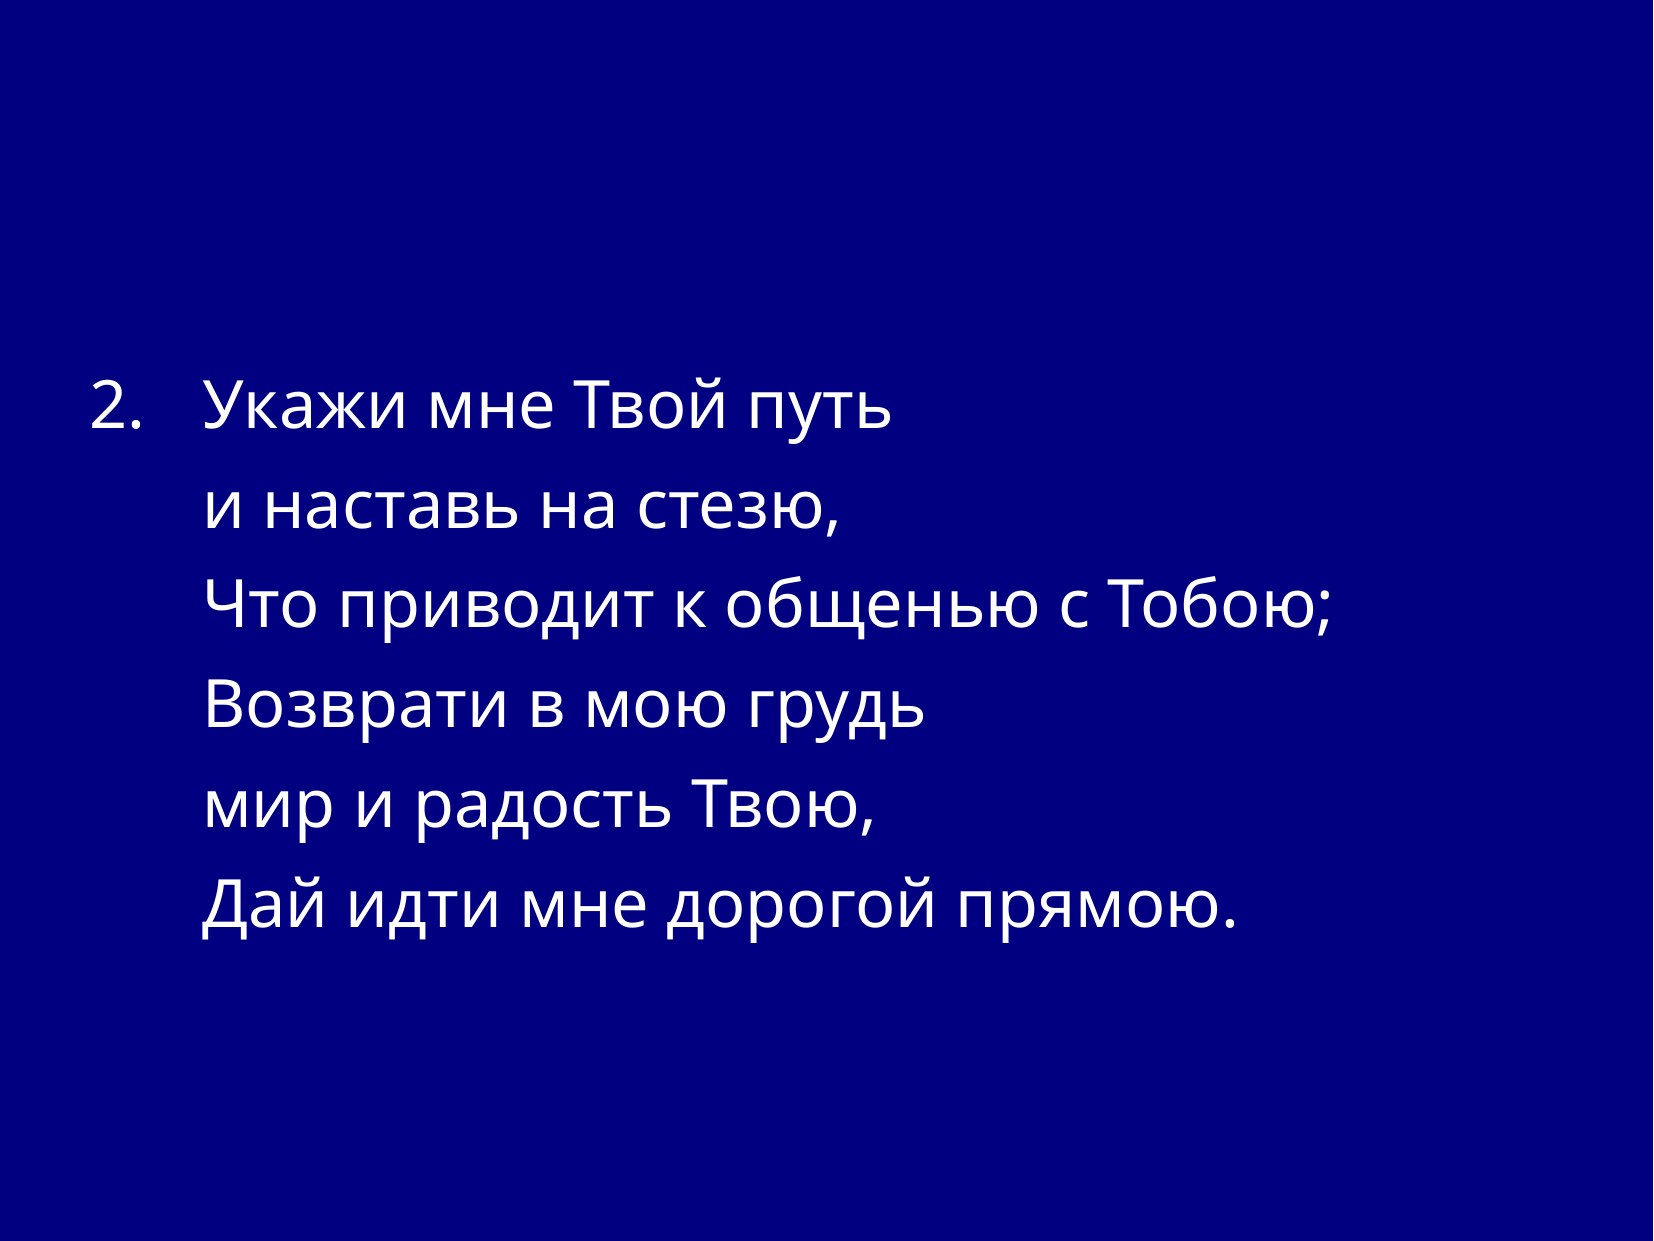

2.	Укажи мне Твой путь
	и наставь на стезю,
	Что приводит к общенью с Тобою;
	Возврати в мою грудь
	мир и радость Твою,
	Дай идти мне дорогой прямою.